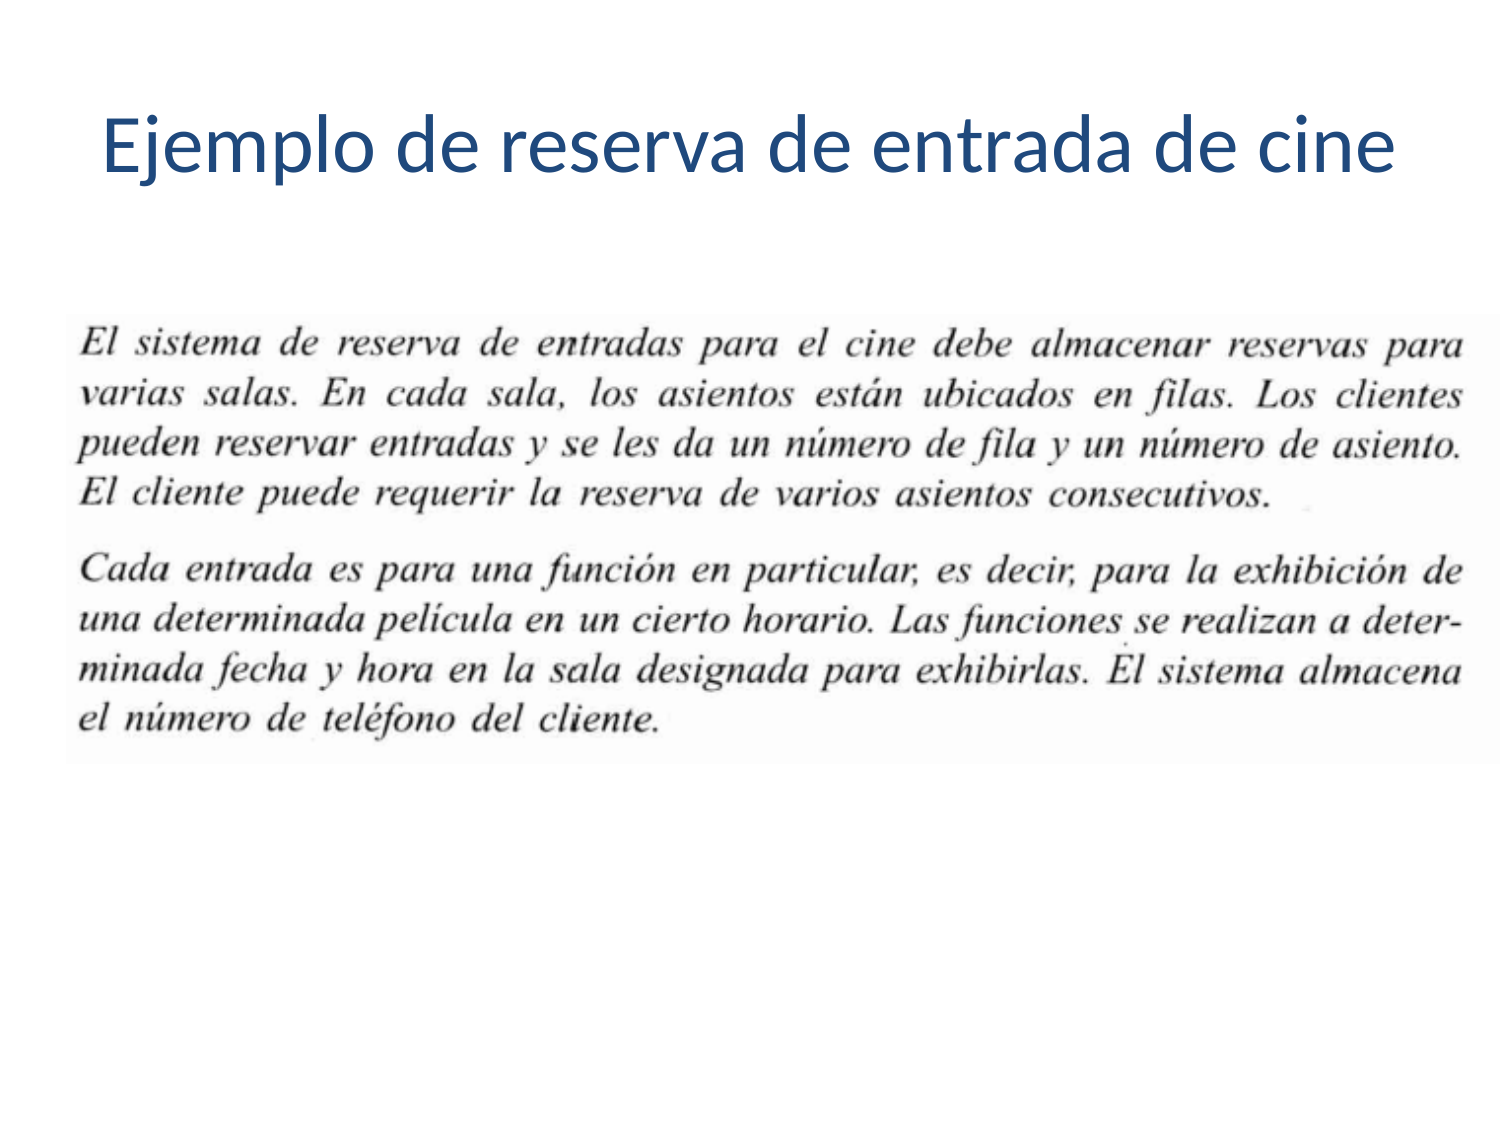

# Ejemplo de reserva de entrada de cine